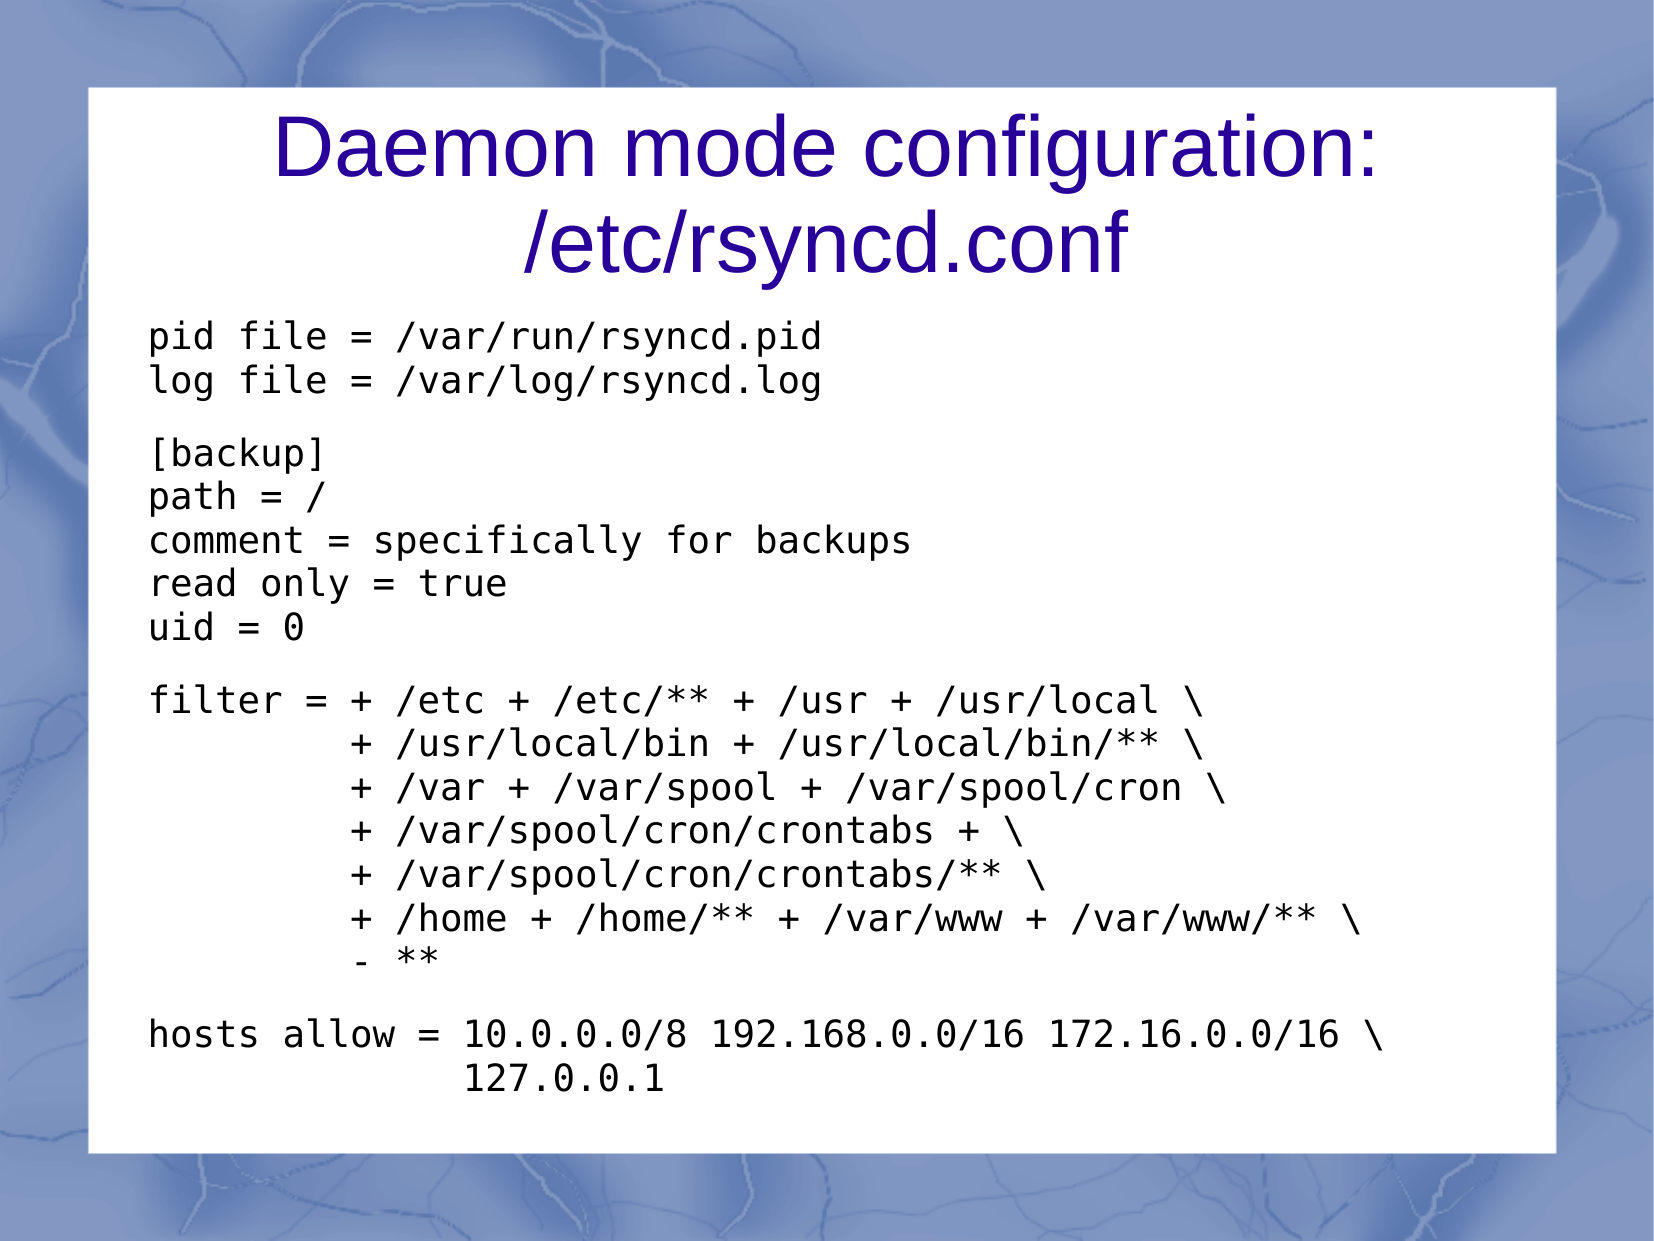

# Daemon mode configuration: /etc/rsyncd.conf
pid file = /var/run/rsyncd.pid
log file = /var/log/rsyncd.log
[backup]
path = /
comment = specifically for backups
read only = true
uid = 0
filter = + /etc + /etc/** + /usr + /usr/local \
 + /usr/local/bin + /usr/local/bin/** \
 + /var + /var/spool + /var/spool/cron \
 + /var/spool/cron/crontabs + \
 + /var/spool/cron/crontabs/** \
 + /home + /home/** + /var/www + /var/www/** \
 - **
hosts allow = 10.0.0.0/8 192.168.0.0/16 172.16.0.0/16 \
 127.0.0.1